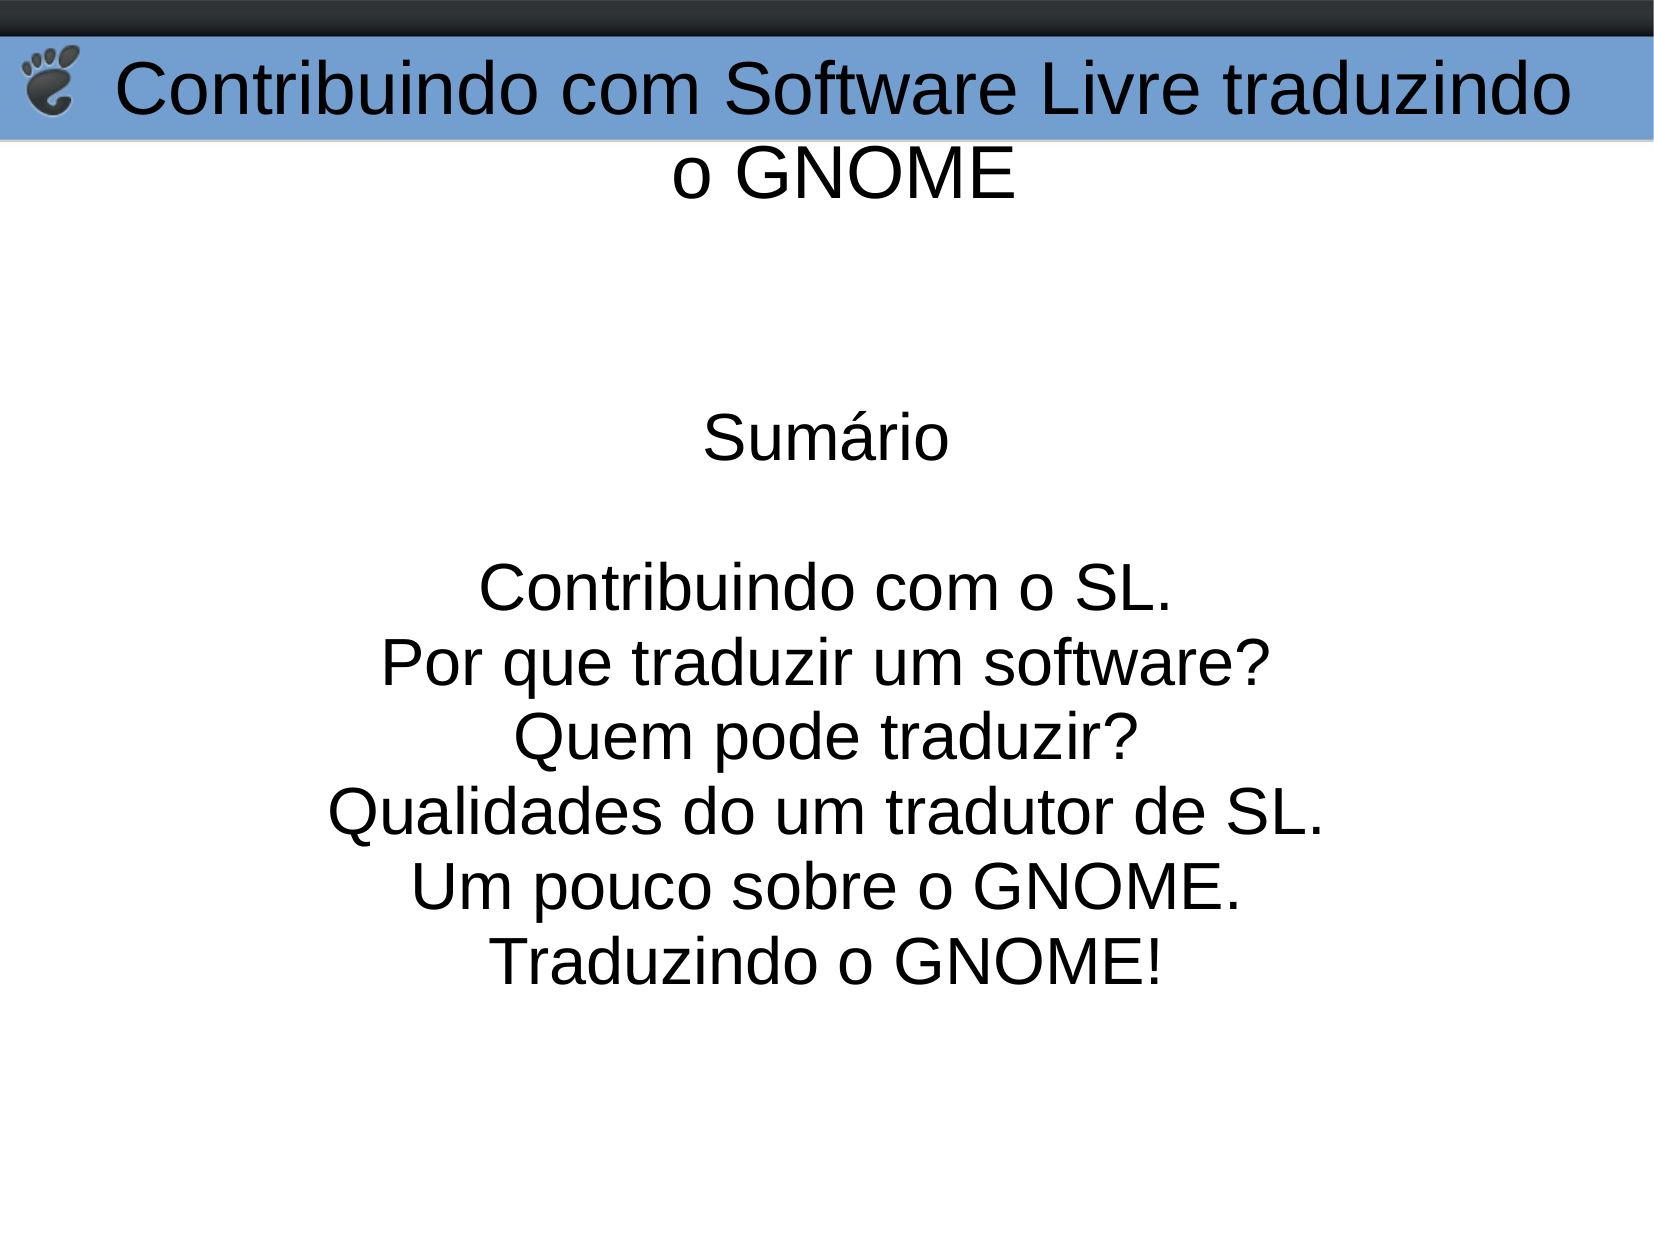

Contribuindo com Software Livre traduzindo o GNOME
# Sumário
Contribuindo com o SL.
Por que traduzir um software?
Quem pode traduzir?
Qualidades do um tradutor de SL.
Um pouco sobre o GNOME.
Traduzindo o GNOME!